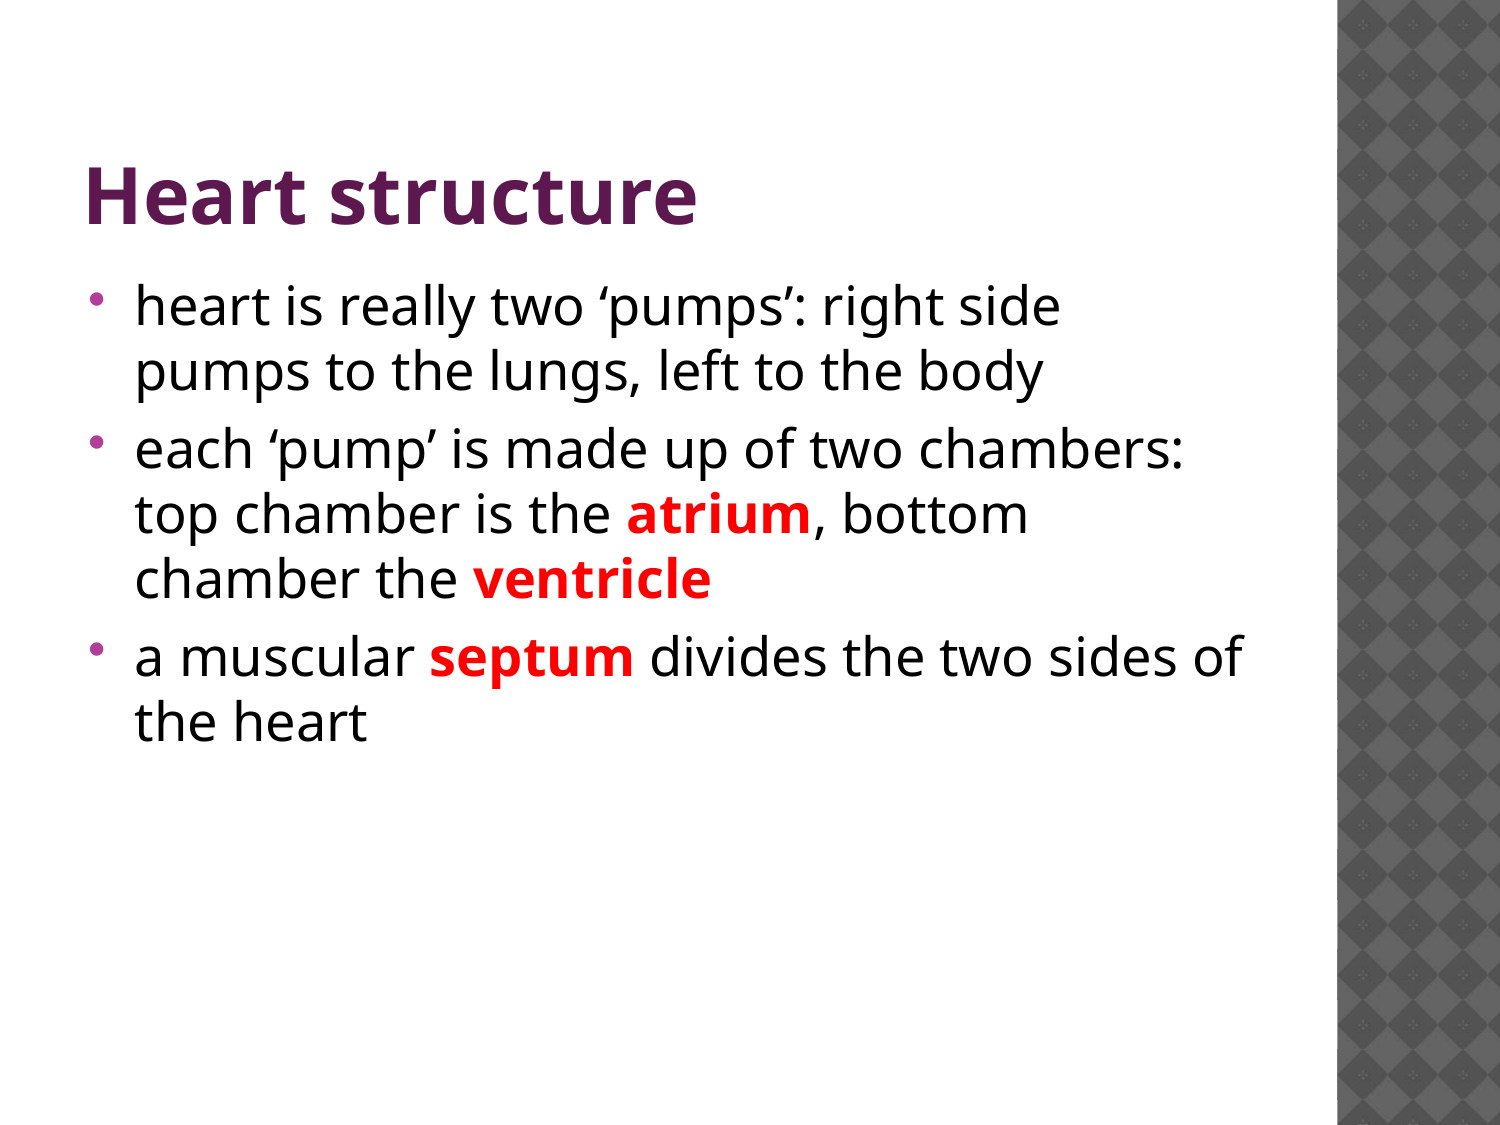

# Heart structure
heart is really two ‘pumps’: right side pumps to the lungs, left to the body
each ‘pump’ is made up of two chambers: top chamber is the atrium, bottom chamber the ventricle
a muscular septum divides the two sides of the heart